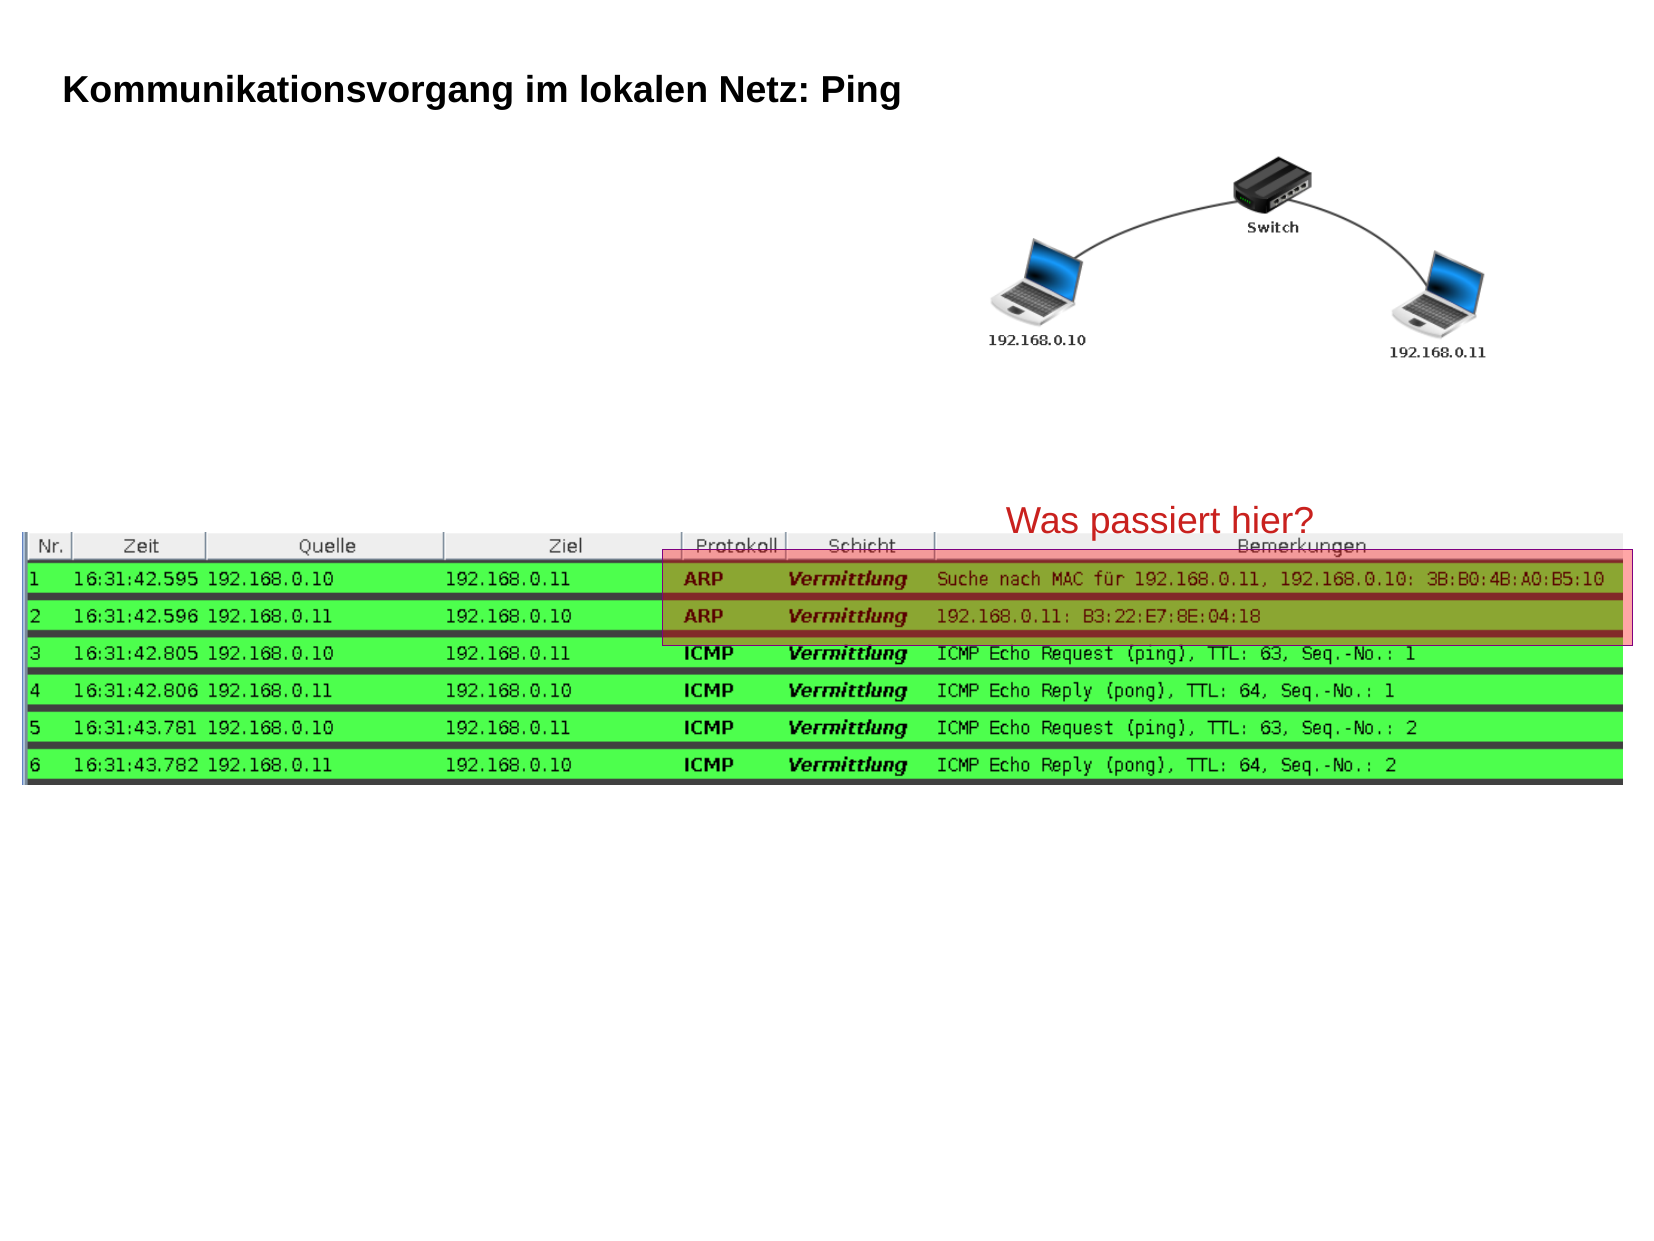

Kommunikationsvorgang im lokalen Netz: Ping
Was passiert hier?